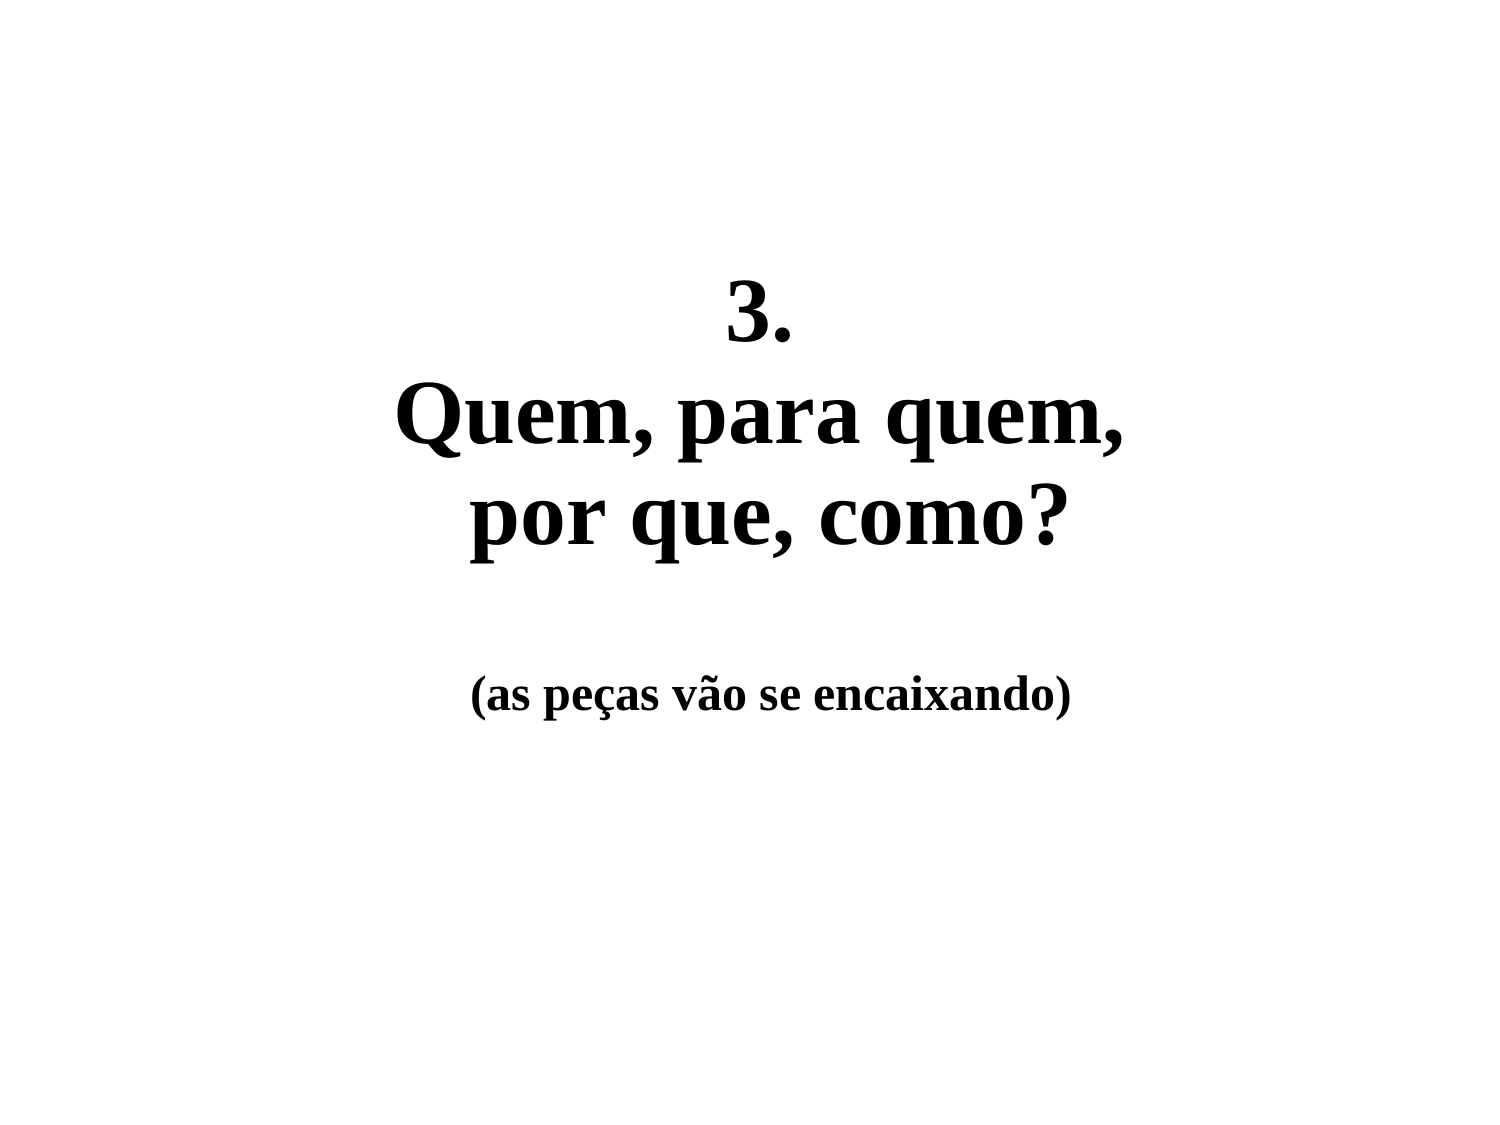

# 3. Quem, para quem, por que, como? (as peças vão se encaixando)